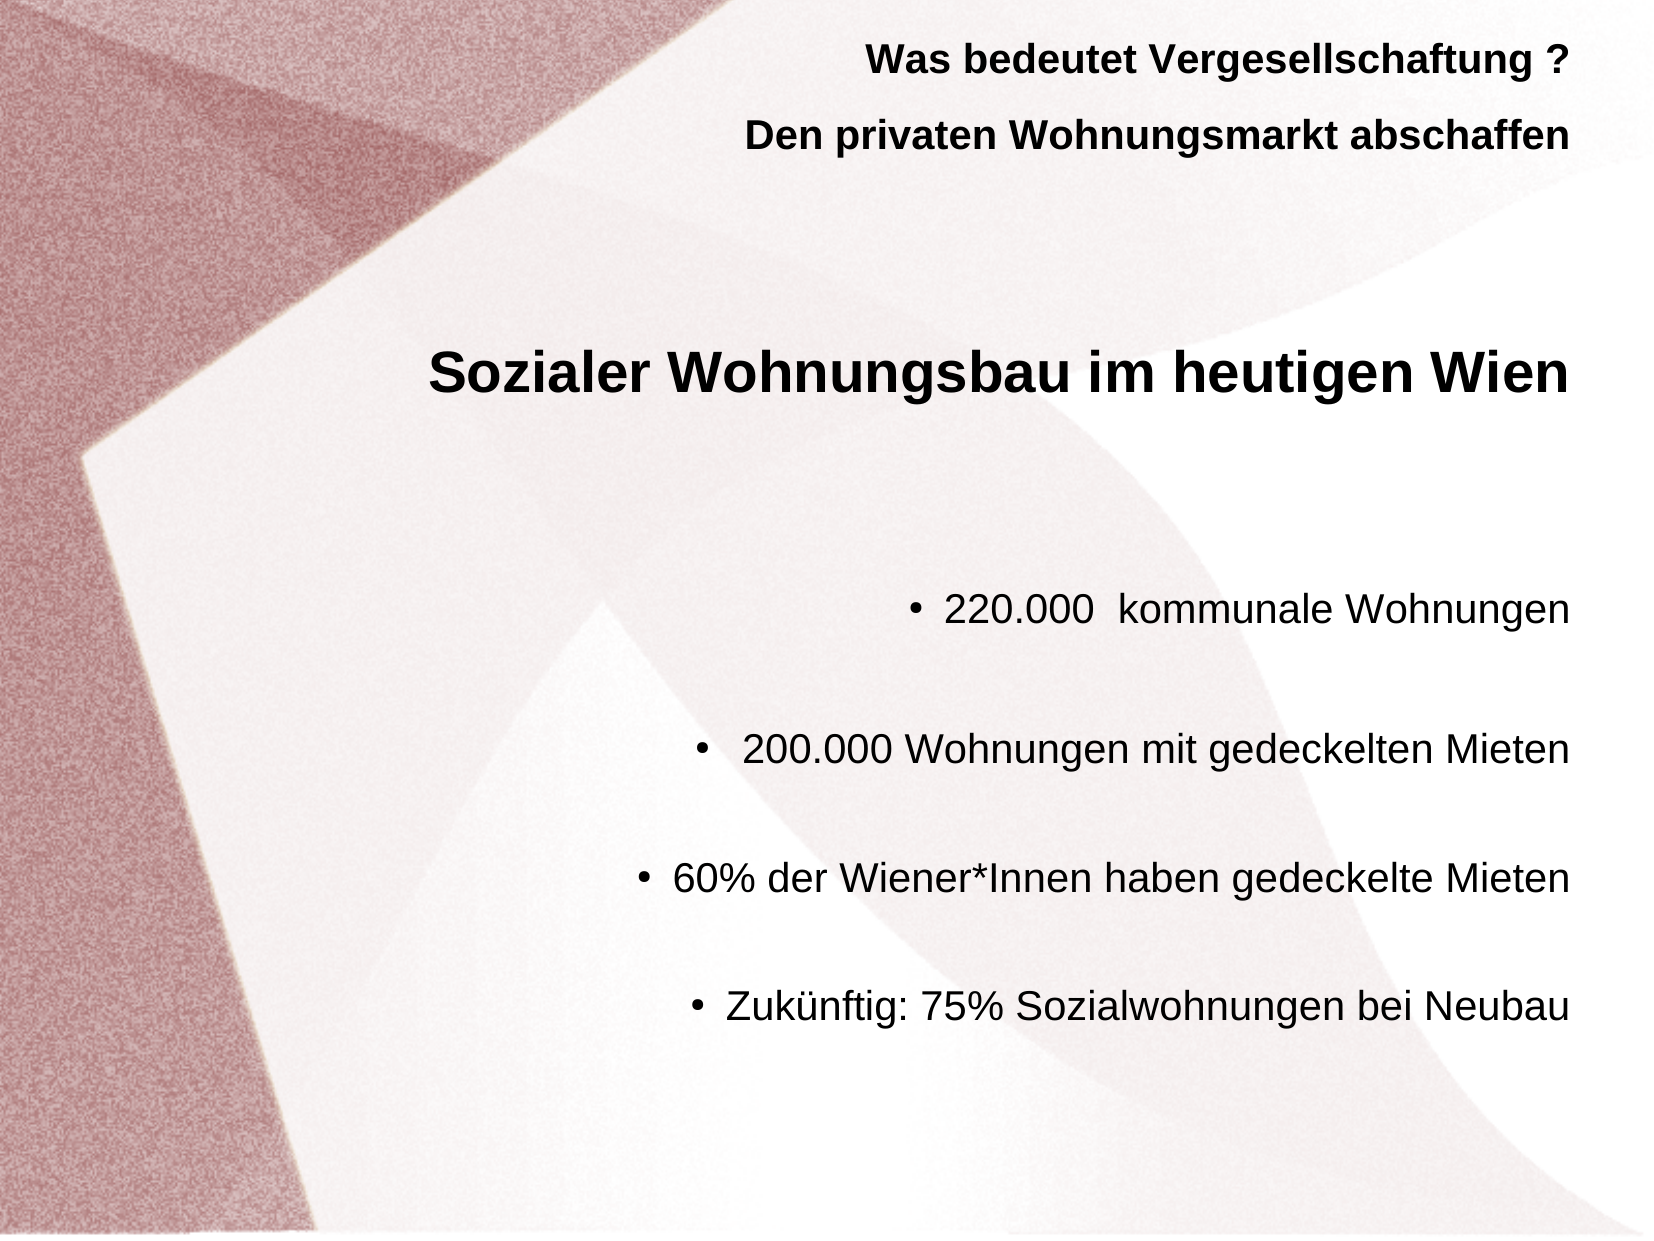

# Was bedeutet Vergesellschaftung ?
Den privaten Wohnungsmarkt abschaffen
Sozialer Wohnungsbau im heutigen Wien
220.000 kommunale Wohnungen
 200.000 Wohnungen mit gedeckelten Mieten
60% der Wiener*Innen haben gedeckelte Mieten
Zukünftig: 75% Sozialwohnungen bei Neubau